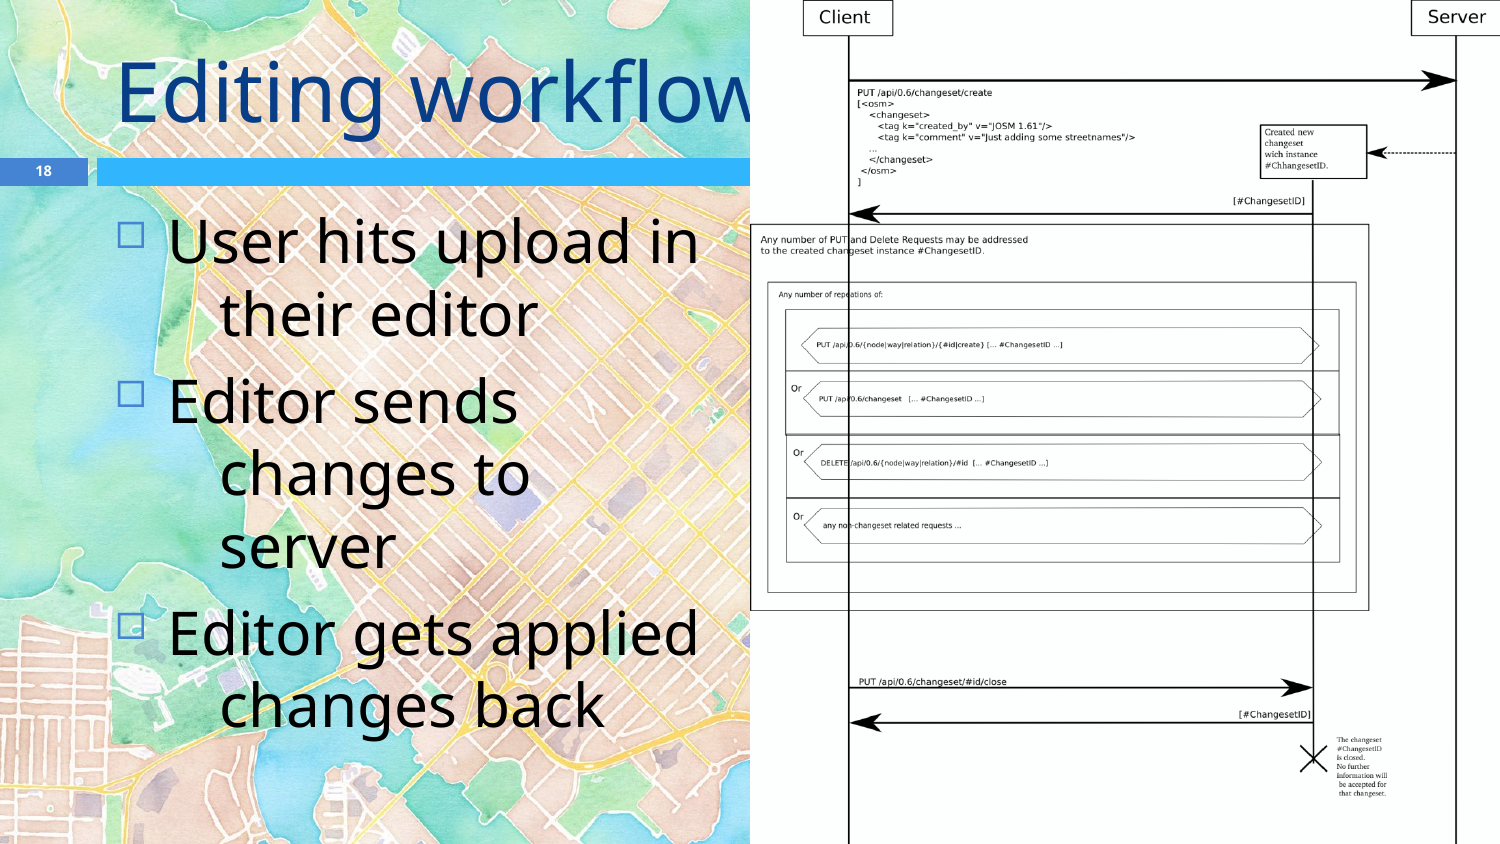

# Editing workflow
User hits upload in their editor
Editor sends changes to server
Editor gets applied changes back